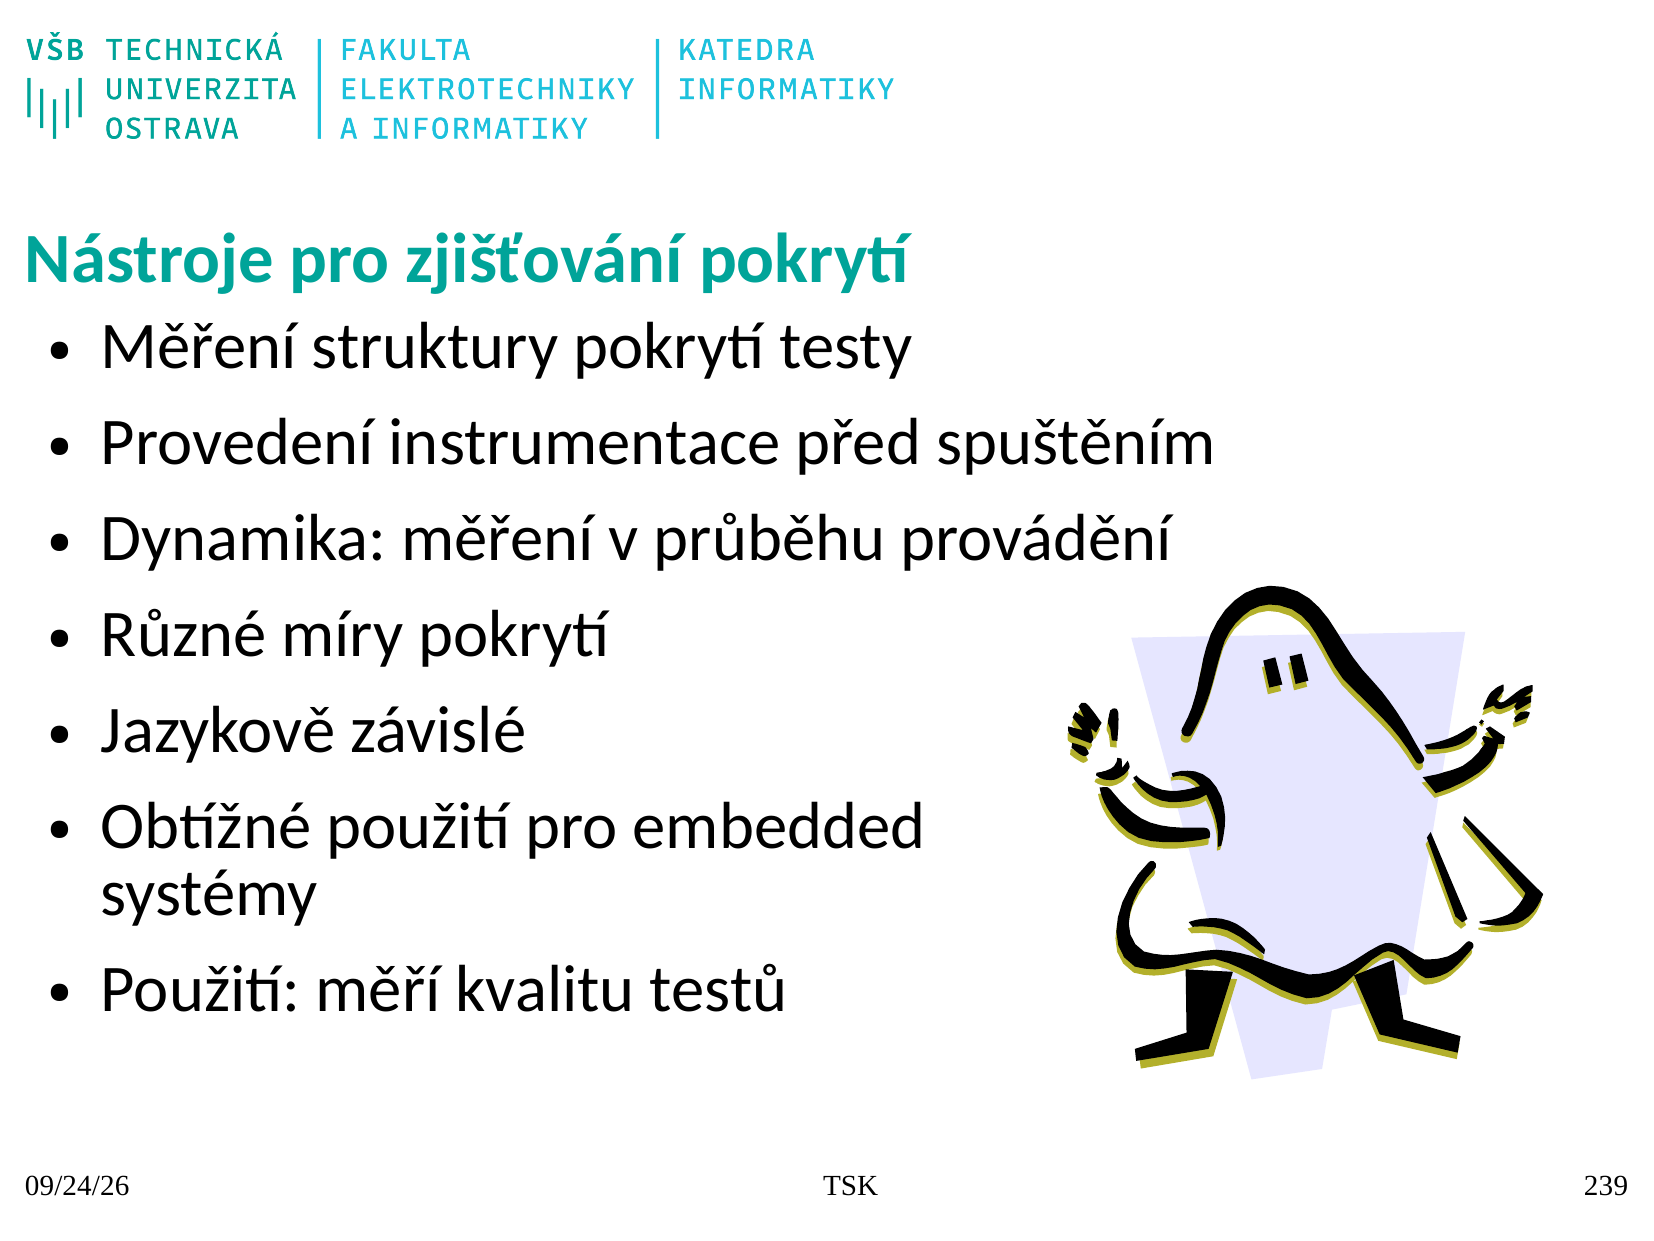

# Nástroje pro zjišťování pokrytí
Měření struktury pokrytí testy
Provedení instrumentace před spuštěním
Dynamika: měření v průběhu provádění
Různé míry pokrytí
Jazykově závislé
Obtížné použití pro embedded
systémy
Použití: měří kvalitu testů
TSK
239